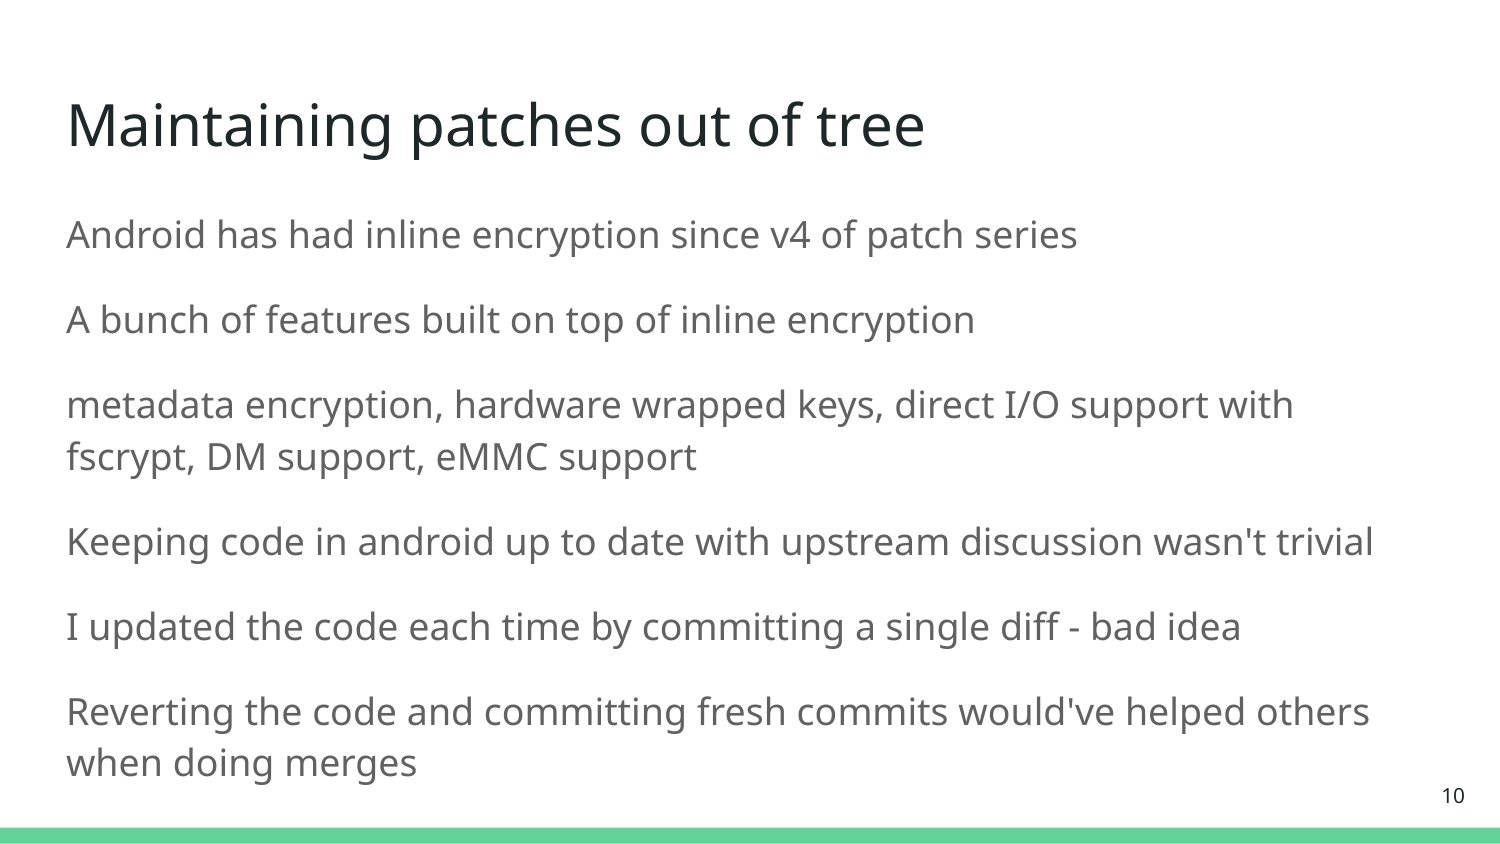

# Maintaining patches out of tree
Android has had inline encryption since v4 of patch series
A bunch of features built on top of inline encryption
metadata encryption, hardware wrapped keys, direct I/O support with fscrypt, DM support, eMMC support
Keeping code in android up to date with upstream discussion wasn't trivial
I updated the code each time by committing a single diff - bad idea
Reverting the code and committing fresh commits would've helped others when doing merges